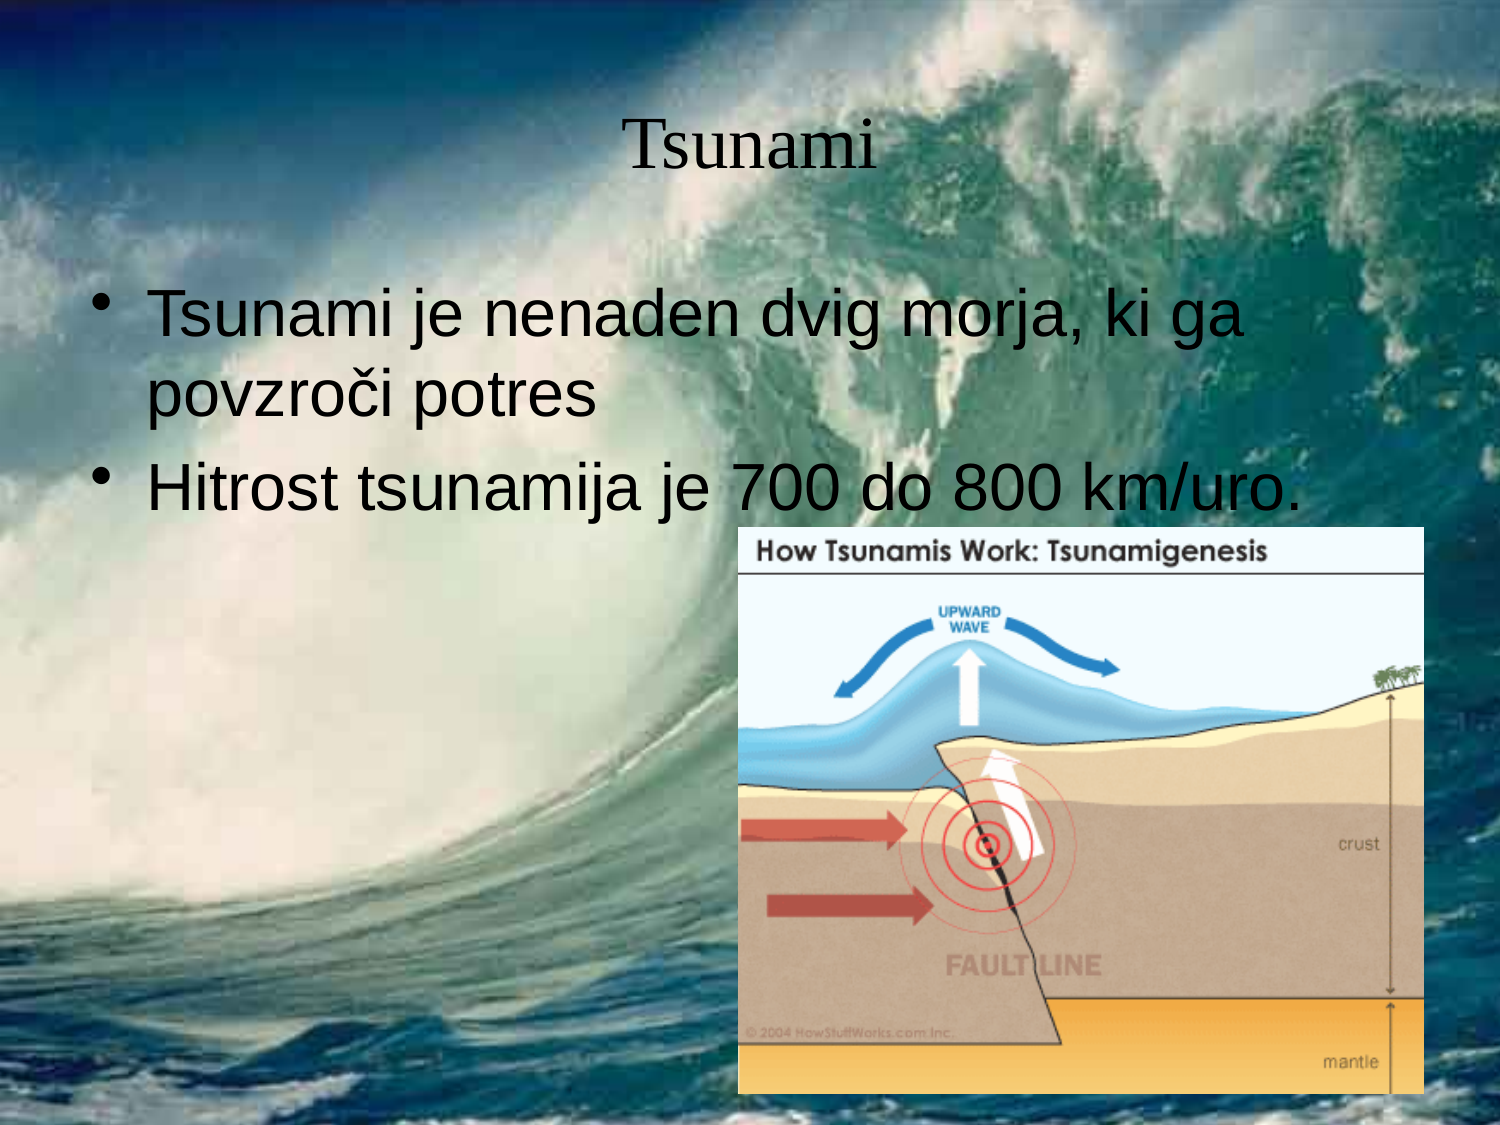

# Tsunami
Tsunami je nenaden dvig morja, ki ga povzroči potres
Hitrost tsunamija je 700 do 800 km/uro.